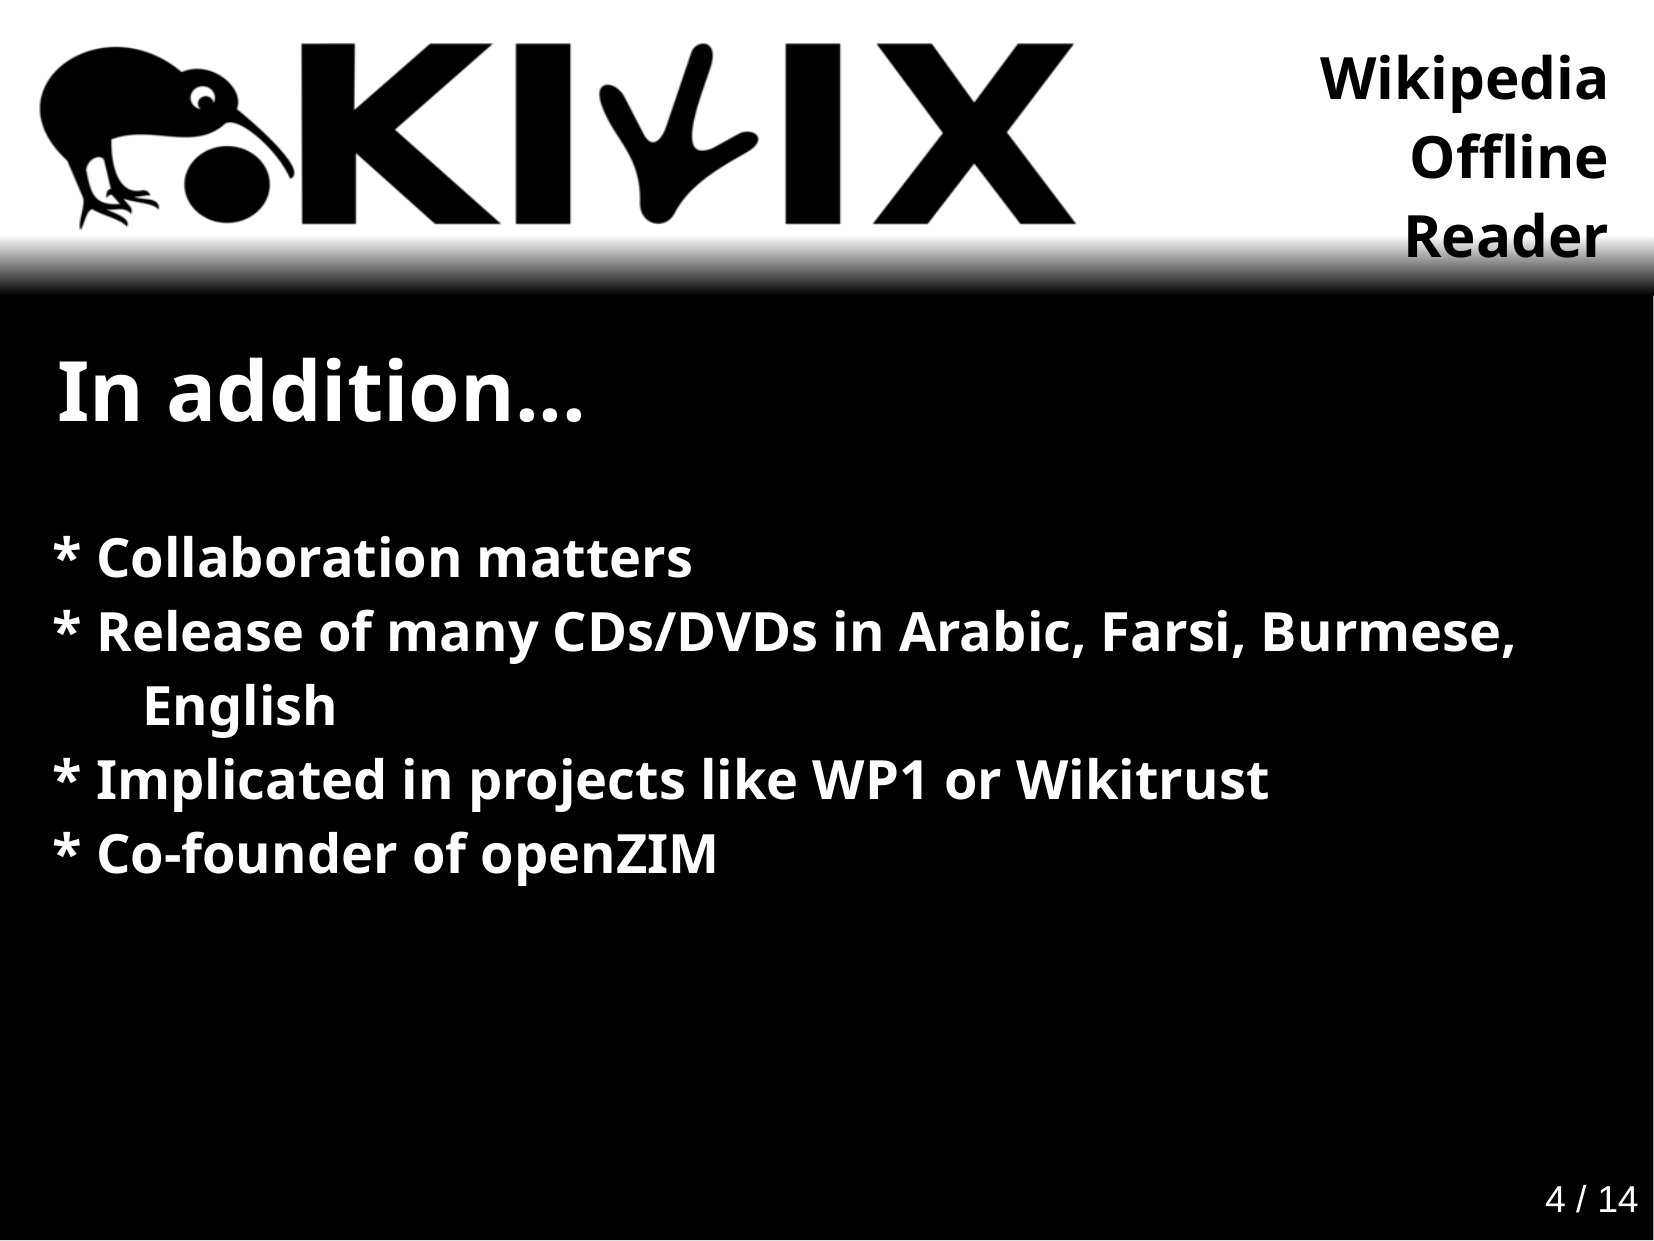

Wikipedia
Offline
Reader
In addition...
* Collaboration matters
* Release of many CDs/DVDs in Arabic, Farsi, Burmese, English
* Implicated in projects like WP1 or Wikitrust
* Co-founder of openZIM